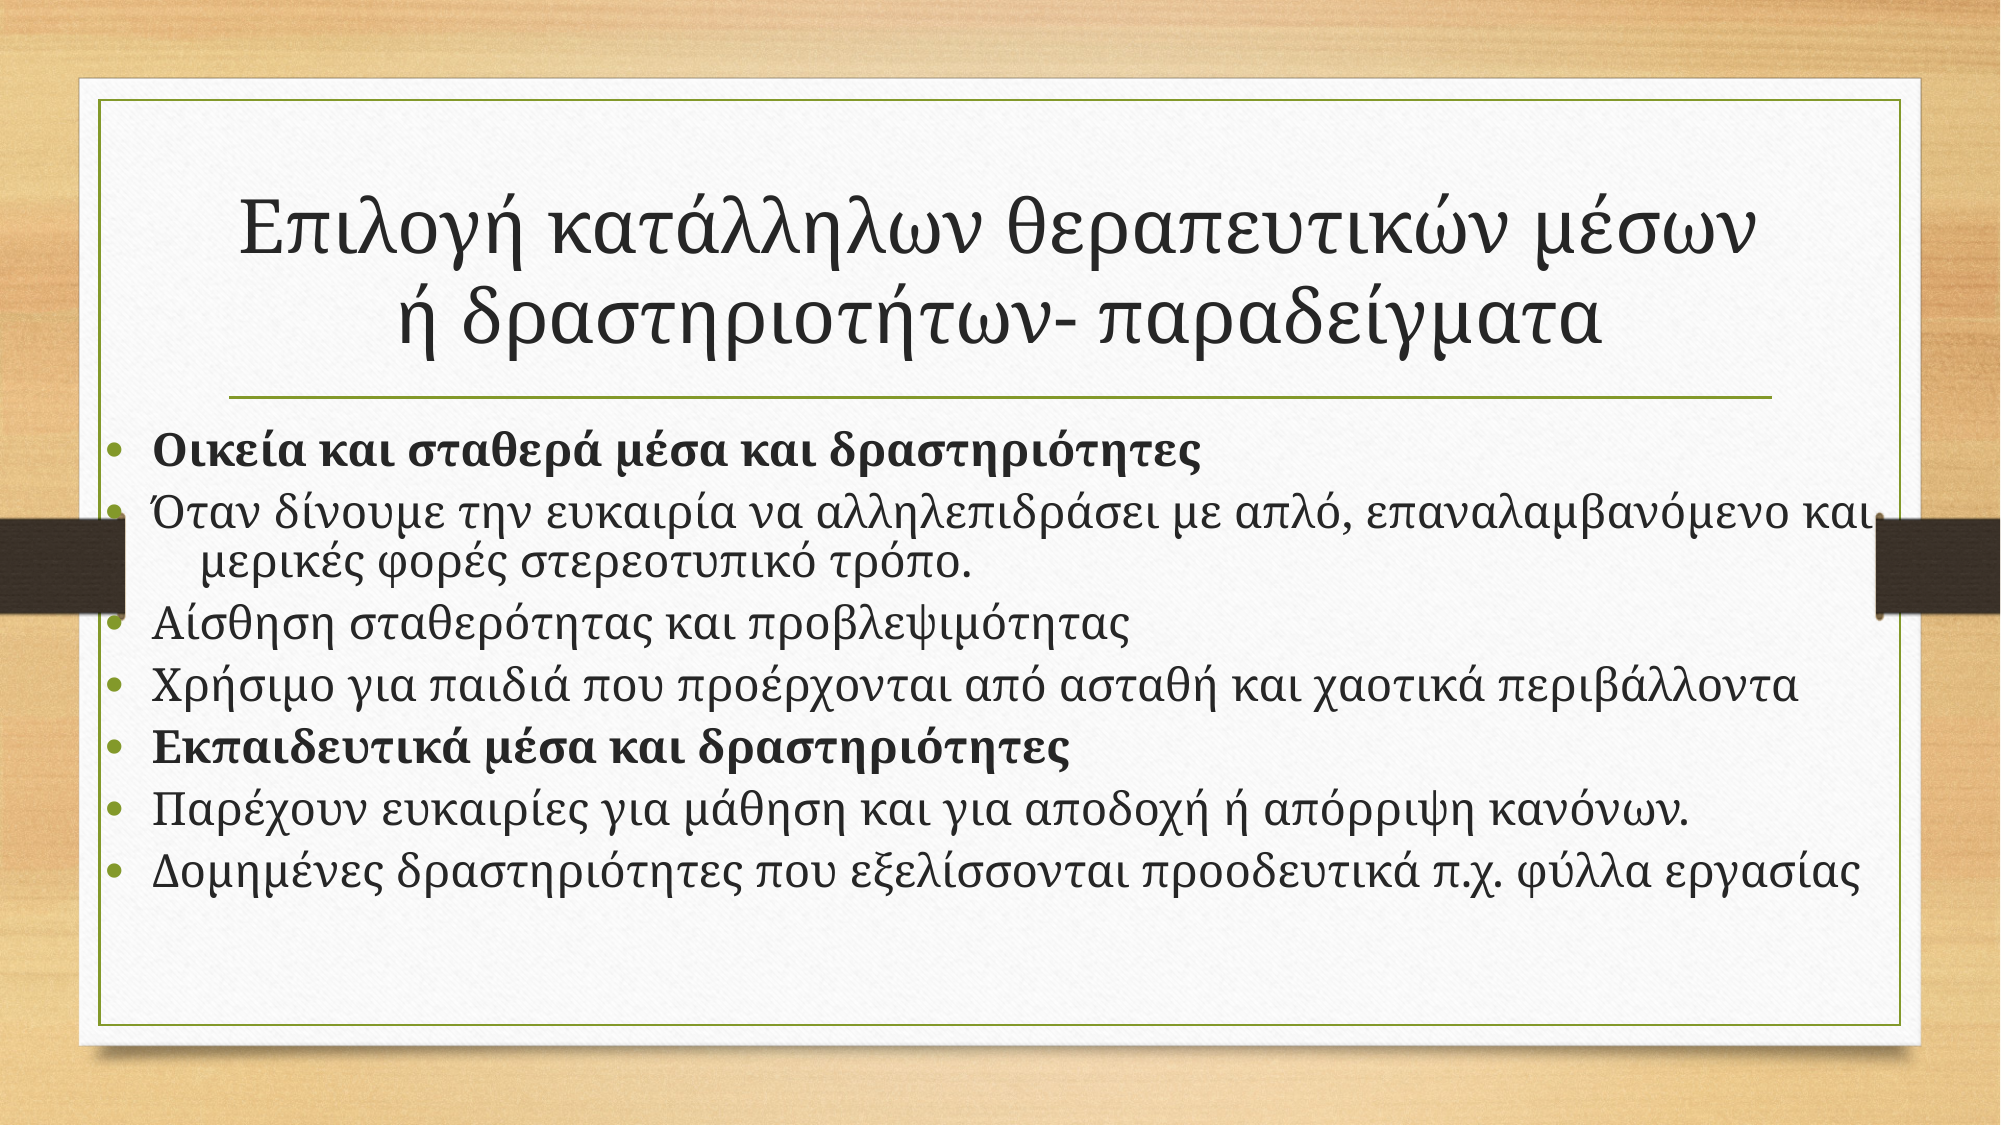

# Επιλογή κατάλληλων θεραπευτικών μέσων ή δραστηριοτήτων- παραδείγματα
Οικεία και σταθερά μέσα και δραστηριότητες
Όταν δίνουμε την ευκαιρία να αλληλεπιδράσει με απλό, επαναλαμβανόμενο και μερικές φορές στερεοτυπικό τρόπο.
Αίσθηση σταθερότητας και προβλεψιμότητας
Χρήσιμο για παιδιά που προέρχονται από ασταθή και χαοτικά περιβάλλοντα
Εκπαιδευτικά μέσα και δραστηριότητες
Παρέχουν ευκαιρίες για μάθηση και για αποδοχή ή απόρριψη κανόνων.
Δομημένες δραστηριότητες που εξελίσσονται προοδευτικά π.χ. φύλλα εργασίας